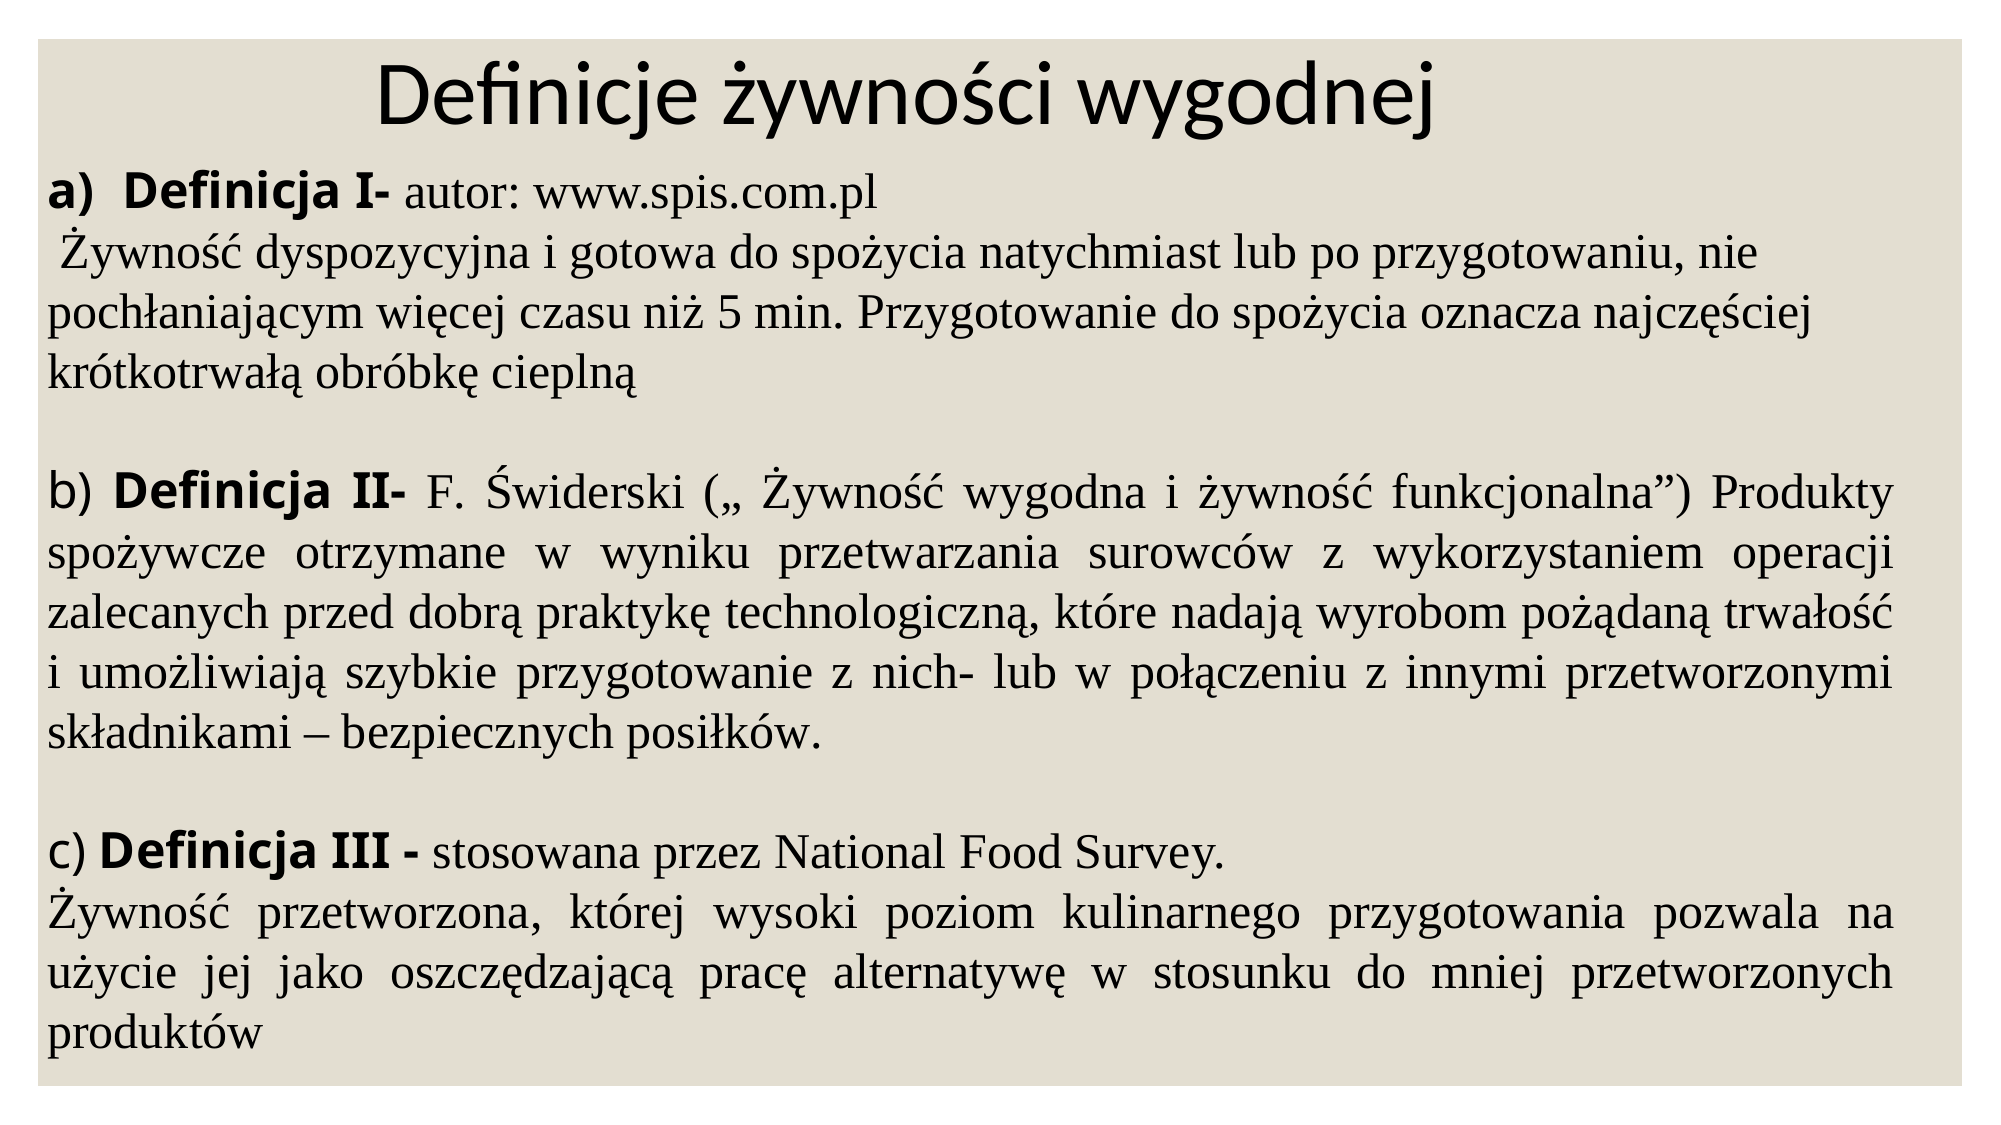

Definicje żywności wygodnej
Definicja I- autor: www.spis.com.pl
 Żywność dyspozycyjna i gotowa do spożycia natychmiast lub po przygotowaniu, nie pochłaniającym więcej czasu niż 5 min. Przygotowanie do spożycia oznacza najczęściej krótkotrwałą obróbkę cieplną
b) Definicja II- F. Świderski („ Żywność wygodna i żywność funkcjonalna”) Produkty spożywcze otrzymane w wyniku przetwarzania surowców z wykorzystaniem operacji zalecanych przed dobrą praktykę technologiczną, które nadają wyrobom pożądaną trwałość i umożliwiają szybkie przygotowanie z nich- lub w połączeniu z innymi przetworzonymi składnikami – bezpiecznych posiłków.
c) Definicja III - stosowana przez National Food Survey.
Żywność przetworzona, której wysoki poziom kulinarnego przygotowania pozwala na użycie jej jako oszczędzającą pracę alternatywę w stosunku do mniej przetworzonych produktów